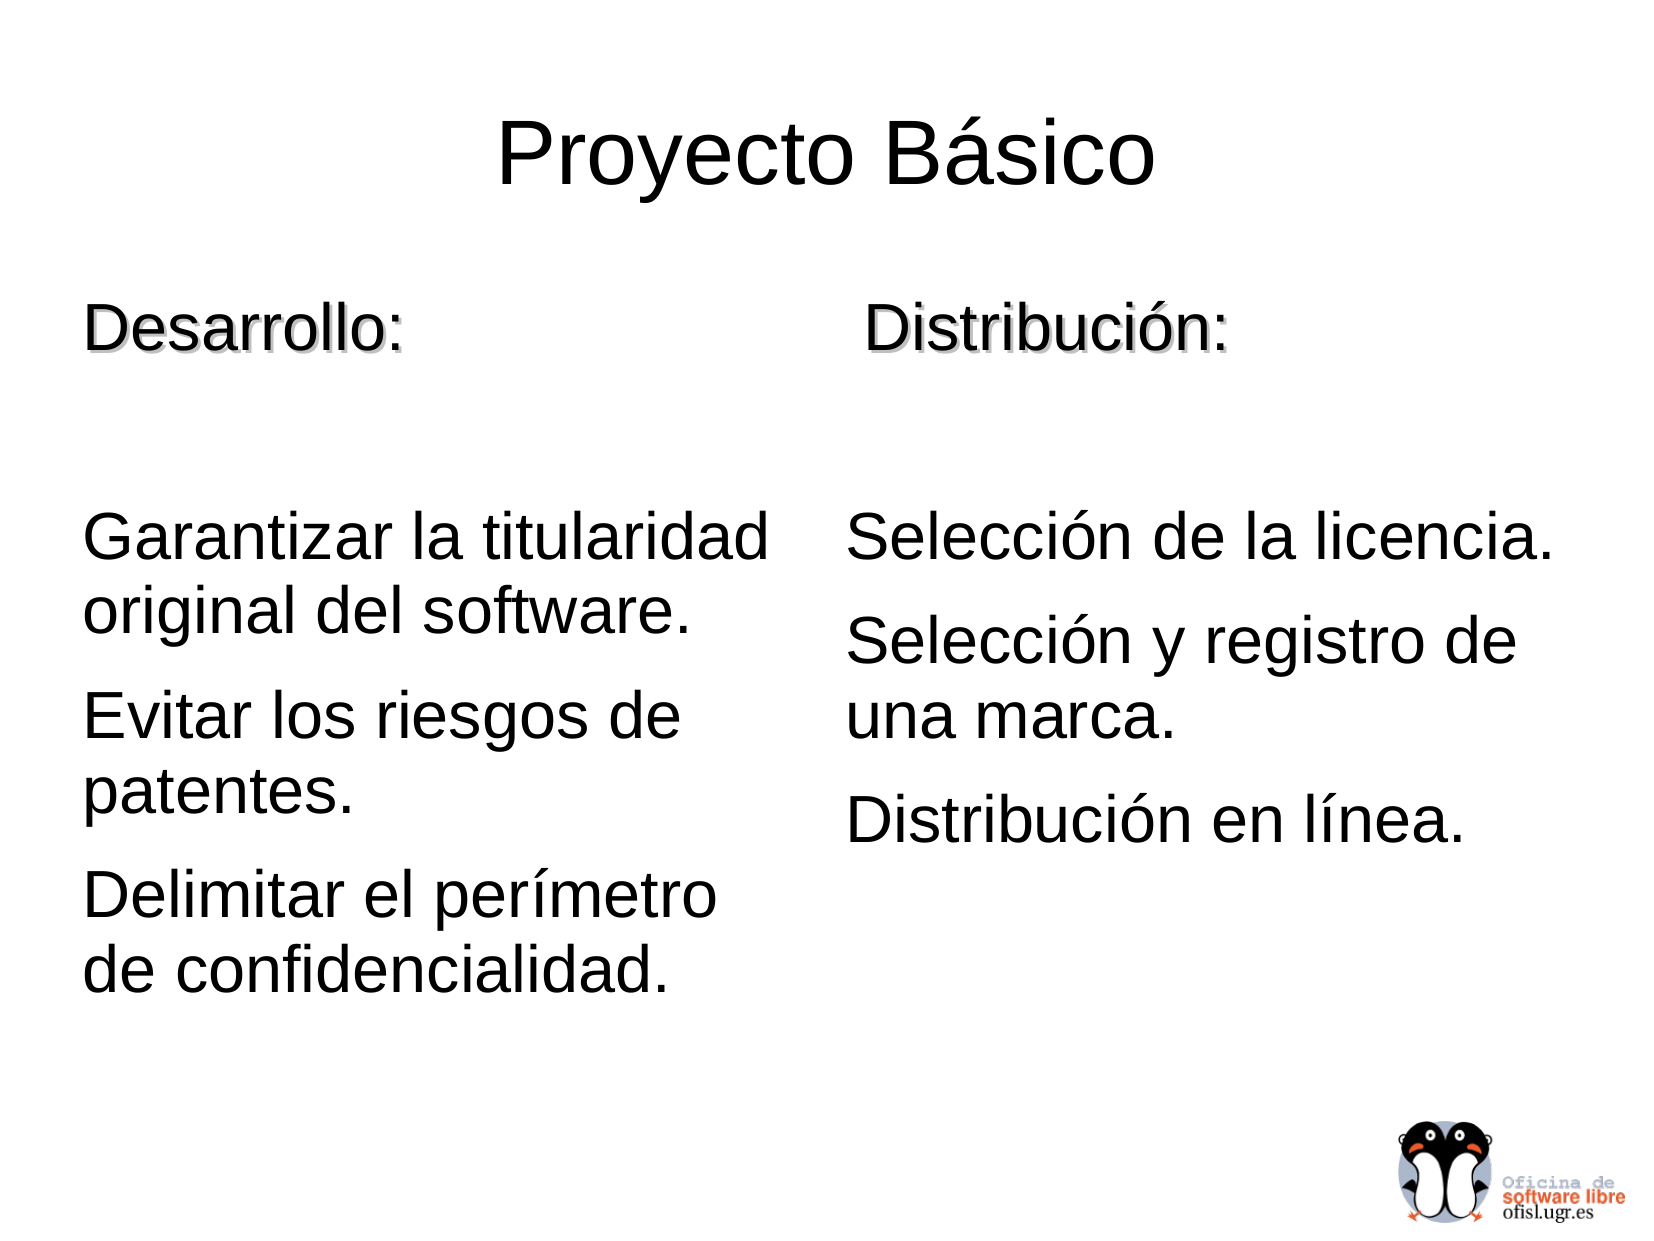

# Proyecto Básico
Desarrollo:
Garantizar la titularidad original del software.
Evitar los riesgos de patentes.
Delimitar el perímetro de confidencialidad.
 Distribución:
Selección de la licencia.
Selección y registro de una marca.
Distribución en línea.